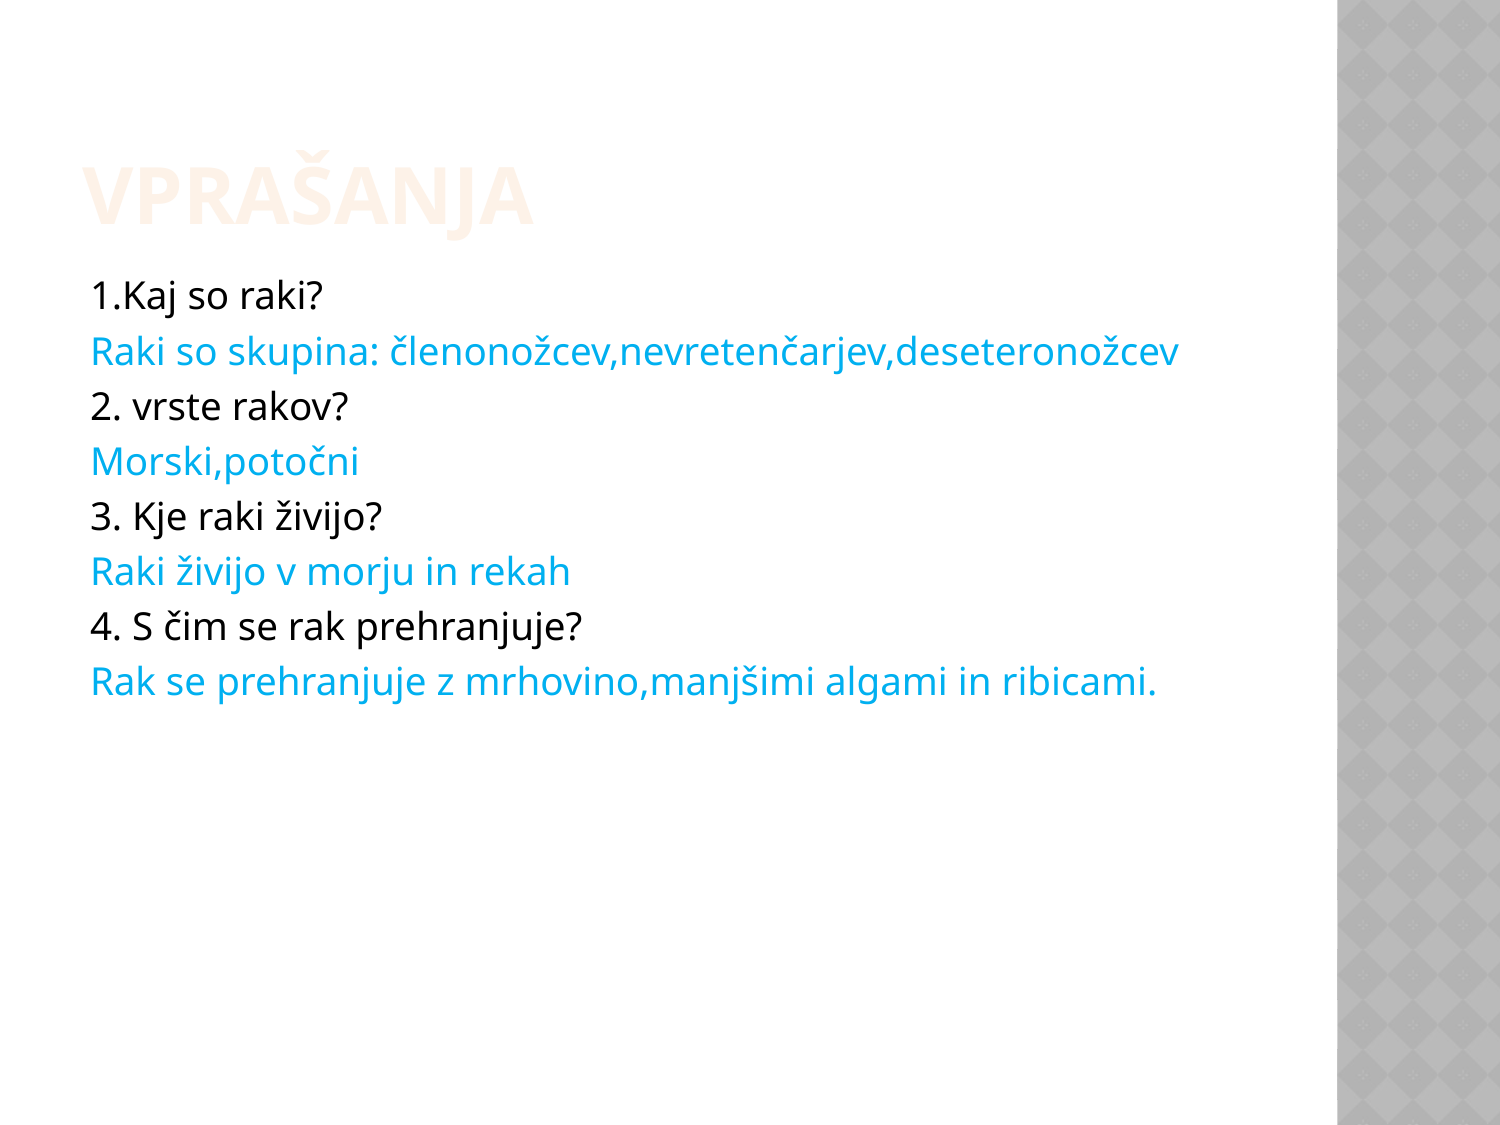

# VPRAŠANJA
1.Kaj so raki?
Raki so skupina: členonožcev,nevretenčarjev,deseteronožcev
2. vrste rakov?
Morski,potočni
3. Kje raki živijo?
Raki živijo v morju in rekah
4. S čim se rak prehranjuje?
Rak se prehranjuje z mrhovino,manjšimi algami in ribicami.